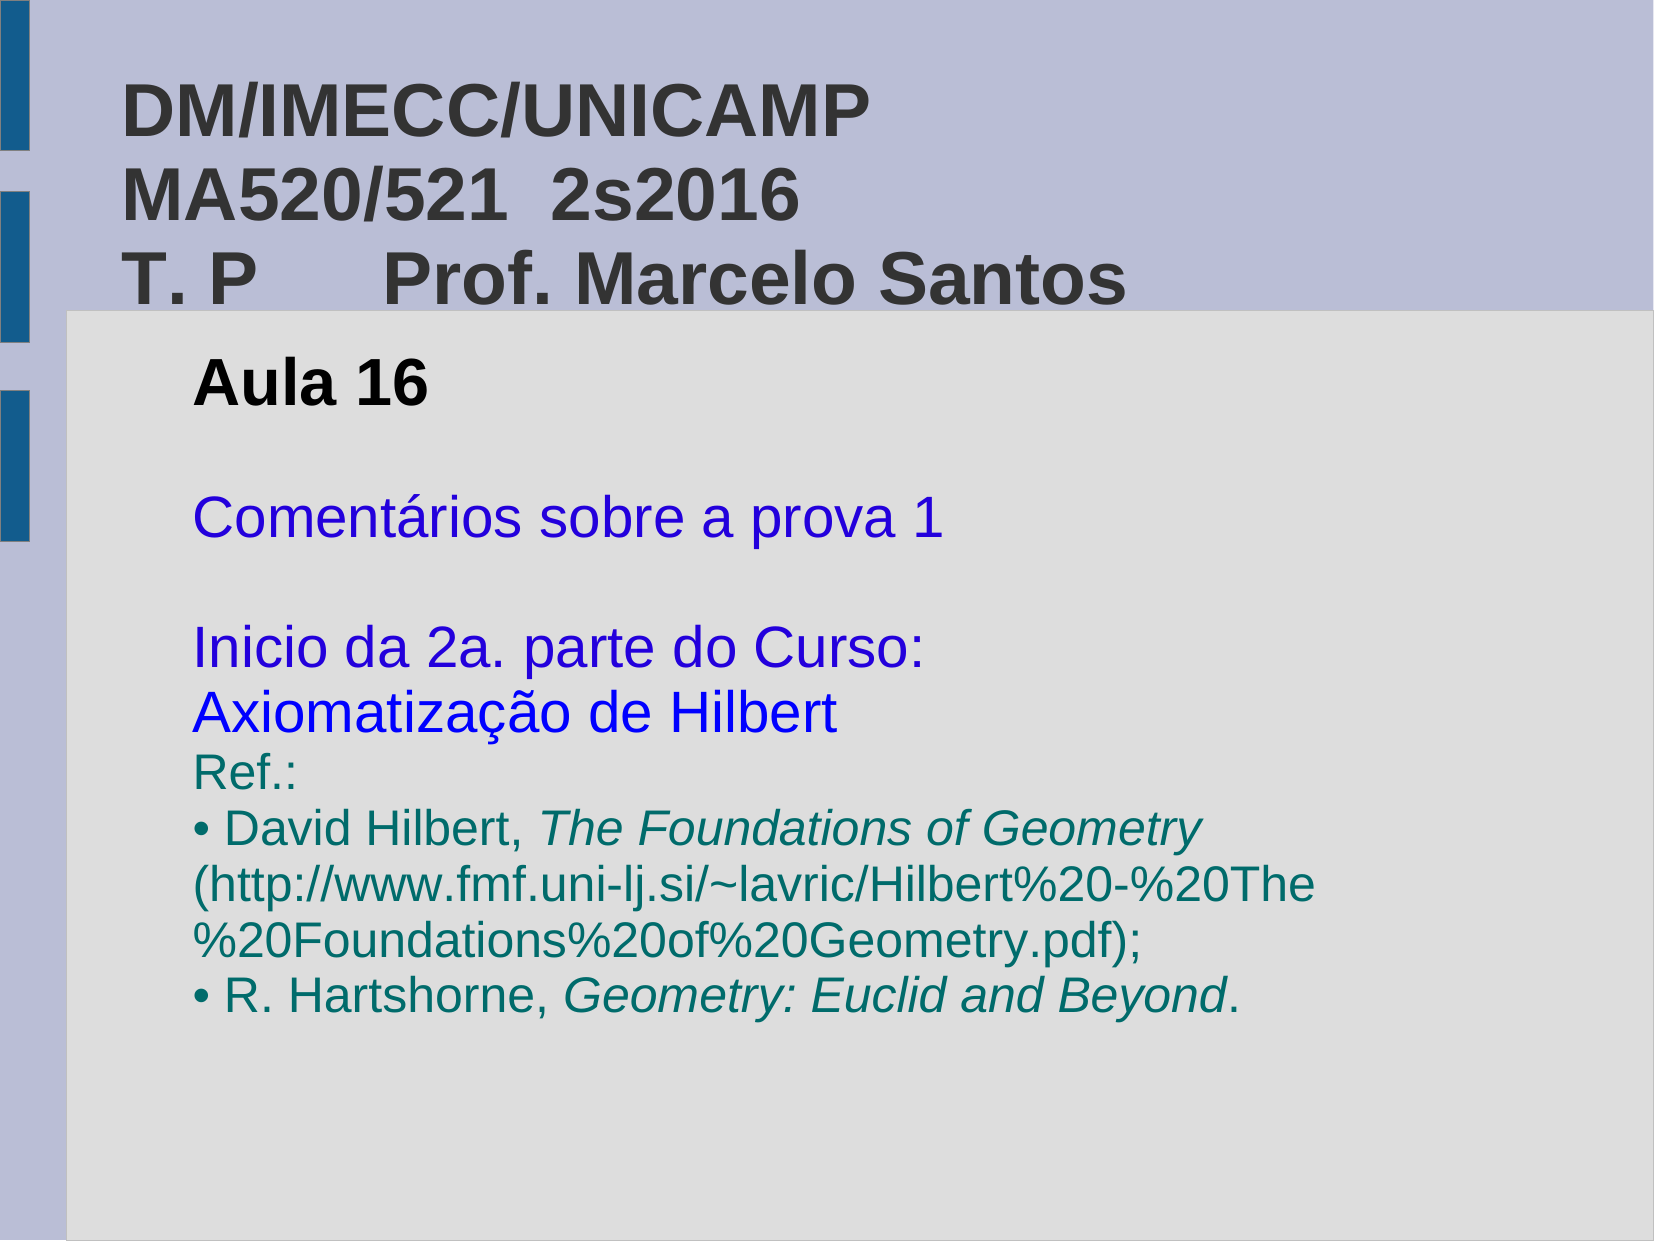

# DM/IMECC/UNICAMP MA520/521 2s2016 T. P Prof. Marcelo Santos
Aula 16
Comentários sobre a prova 1
Inicio da 2a. parte do Curso:
Axiomatização de Hilbert
Ref.:
• David Hilbert, The Foundations of Geometry (http://www.fmf.uni-lj.si/~lavric/Hilbert%20-%20The%20Foundations%20of%20Geometry.pdf);
• R. Hartshorne, Geometry: Euclid and Beyond.